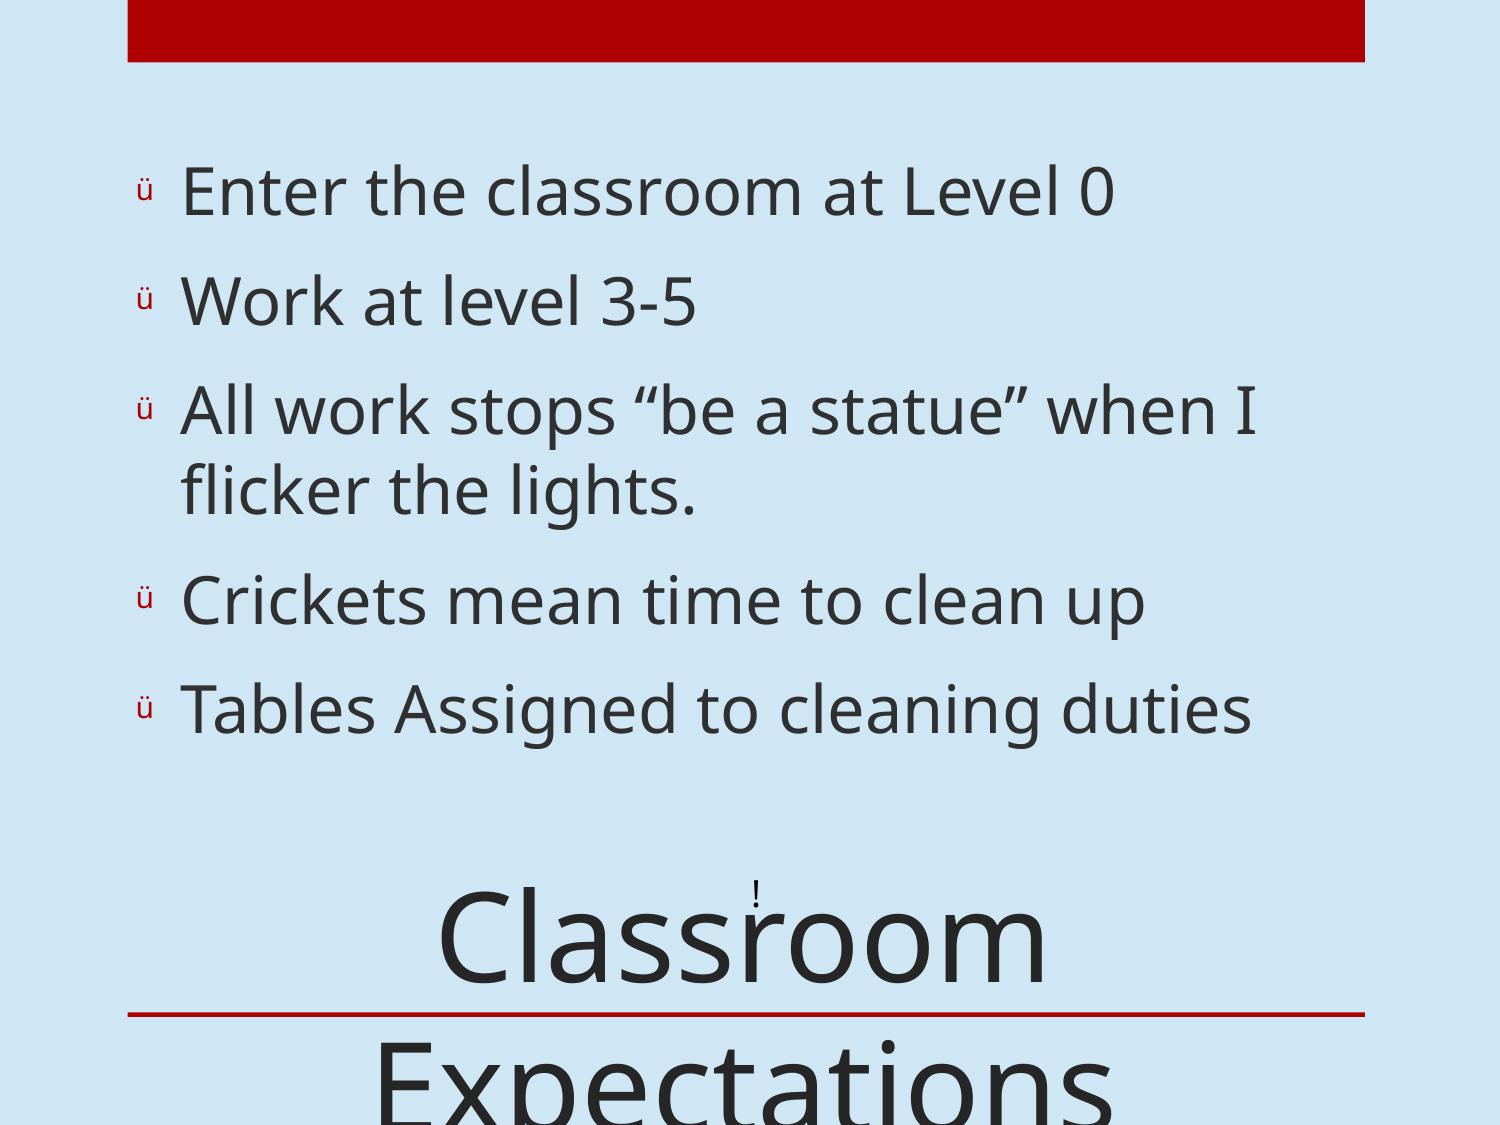

Enter the classroom at Level 0
Work at level 3-5
All work stops “be a statue” when I flicker the lights.
Crickets mean time to clean up
Tables Assigned to cleaning duties
# Classroom Expectations
!